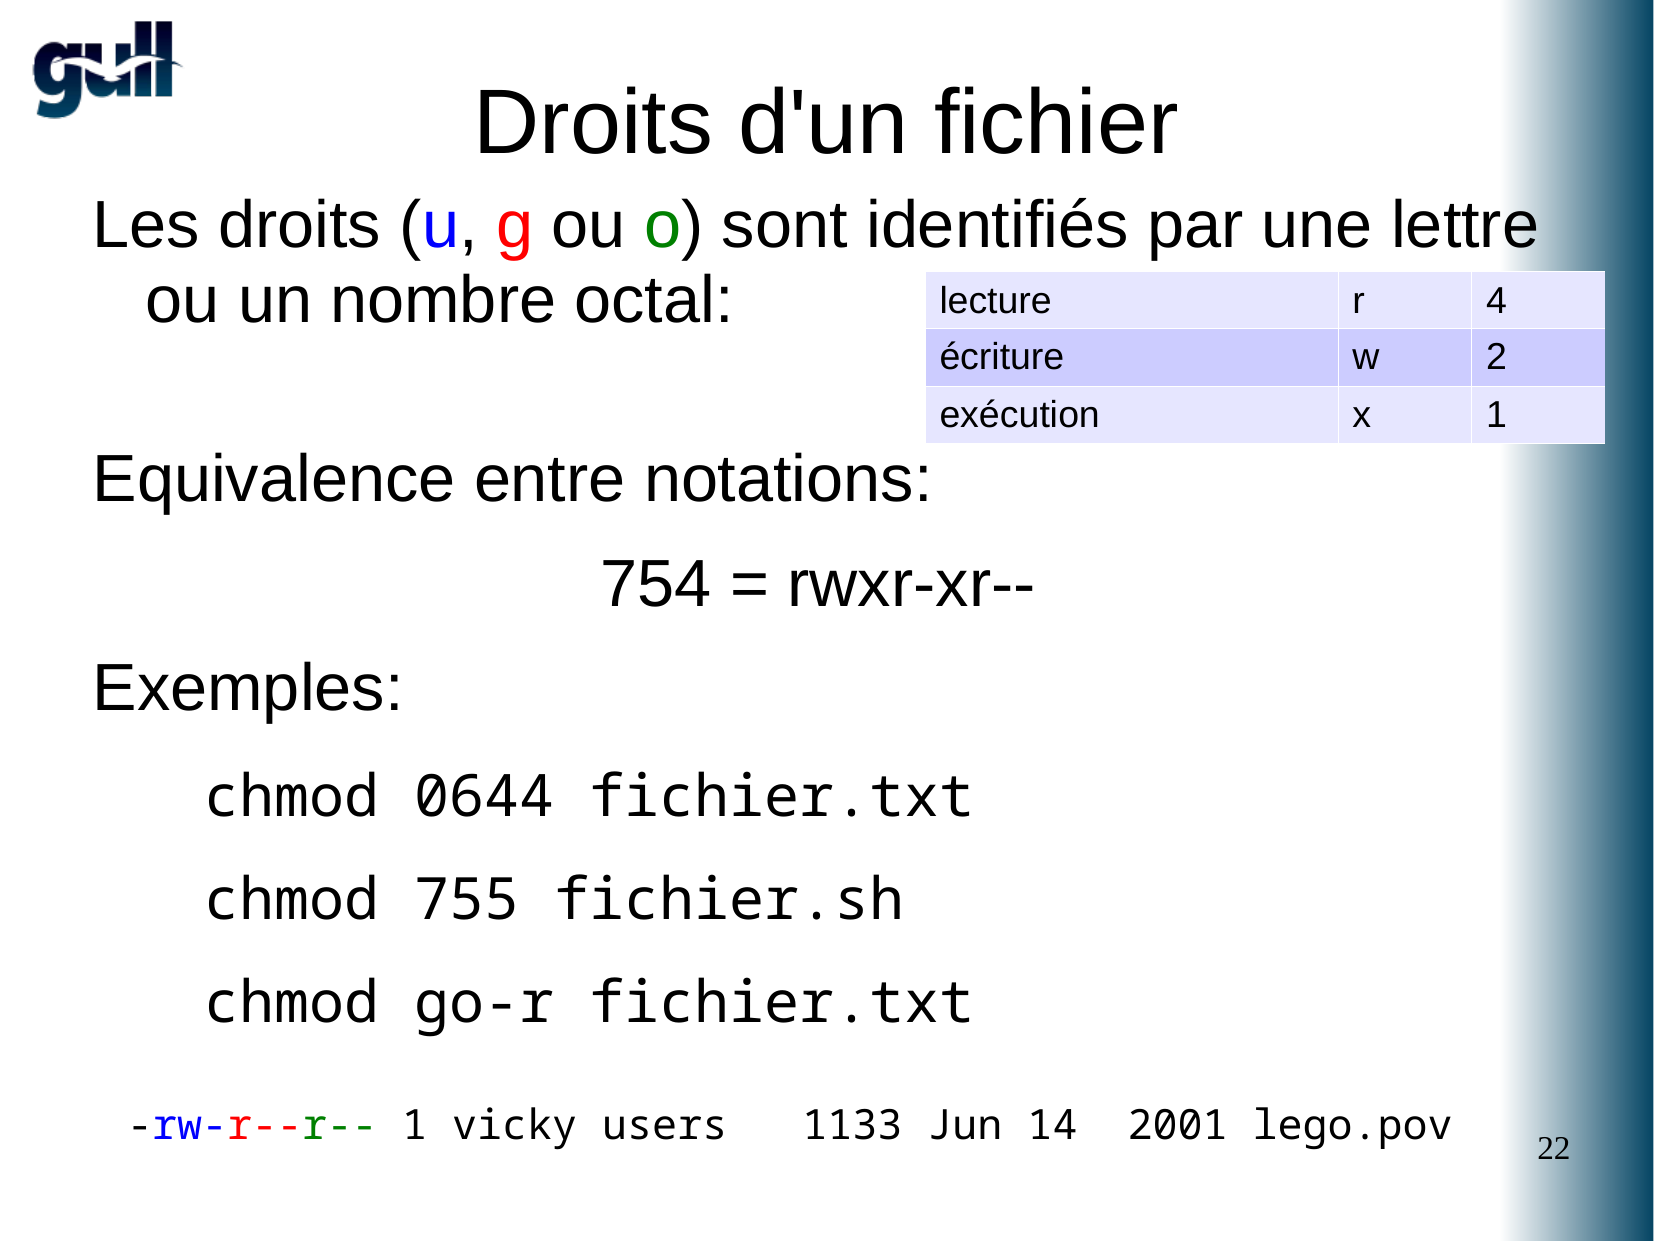

# Droits d'un fichier
Les droits (u, g ou o) sont identifiés par une lettre ou un nombre octal:
Equivalence entre notations:
754 = rwxr-xr--
Exemples:
 chmod 0644 fichier.txt
 chmod 755 fichier.sh
 chmod go-r fichier.txt
-rw-r--r-- 1 vicky users 1133 Jun 14 2001 lego.pov
22